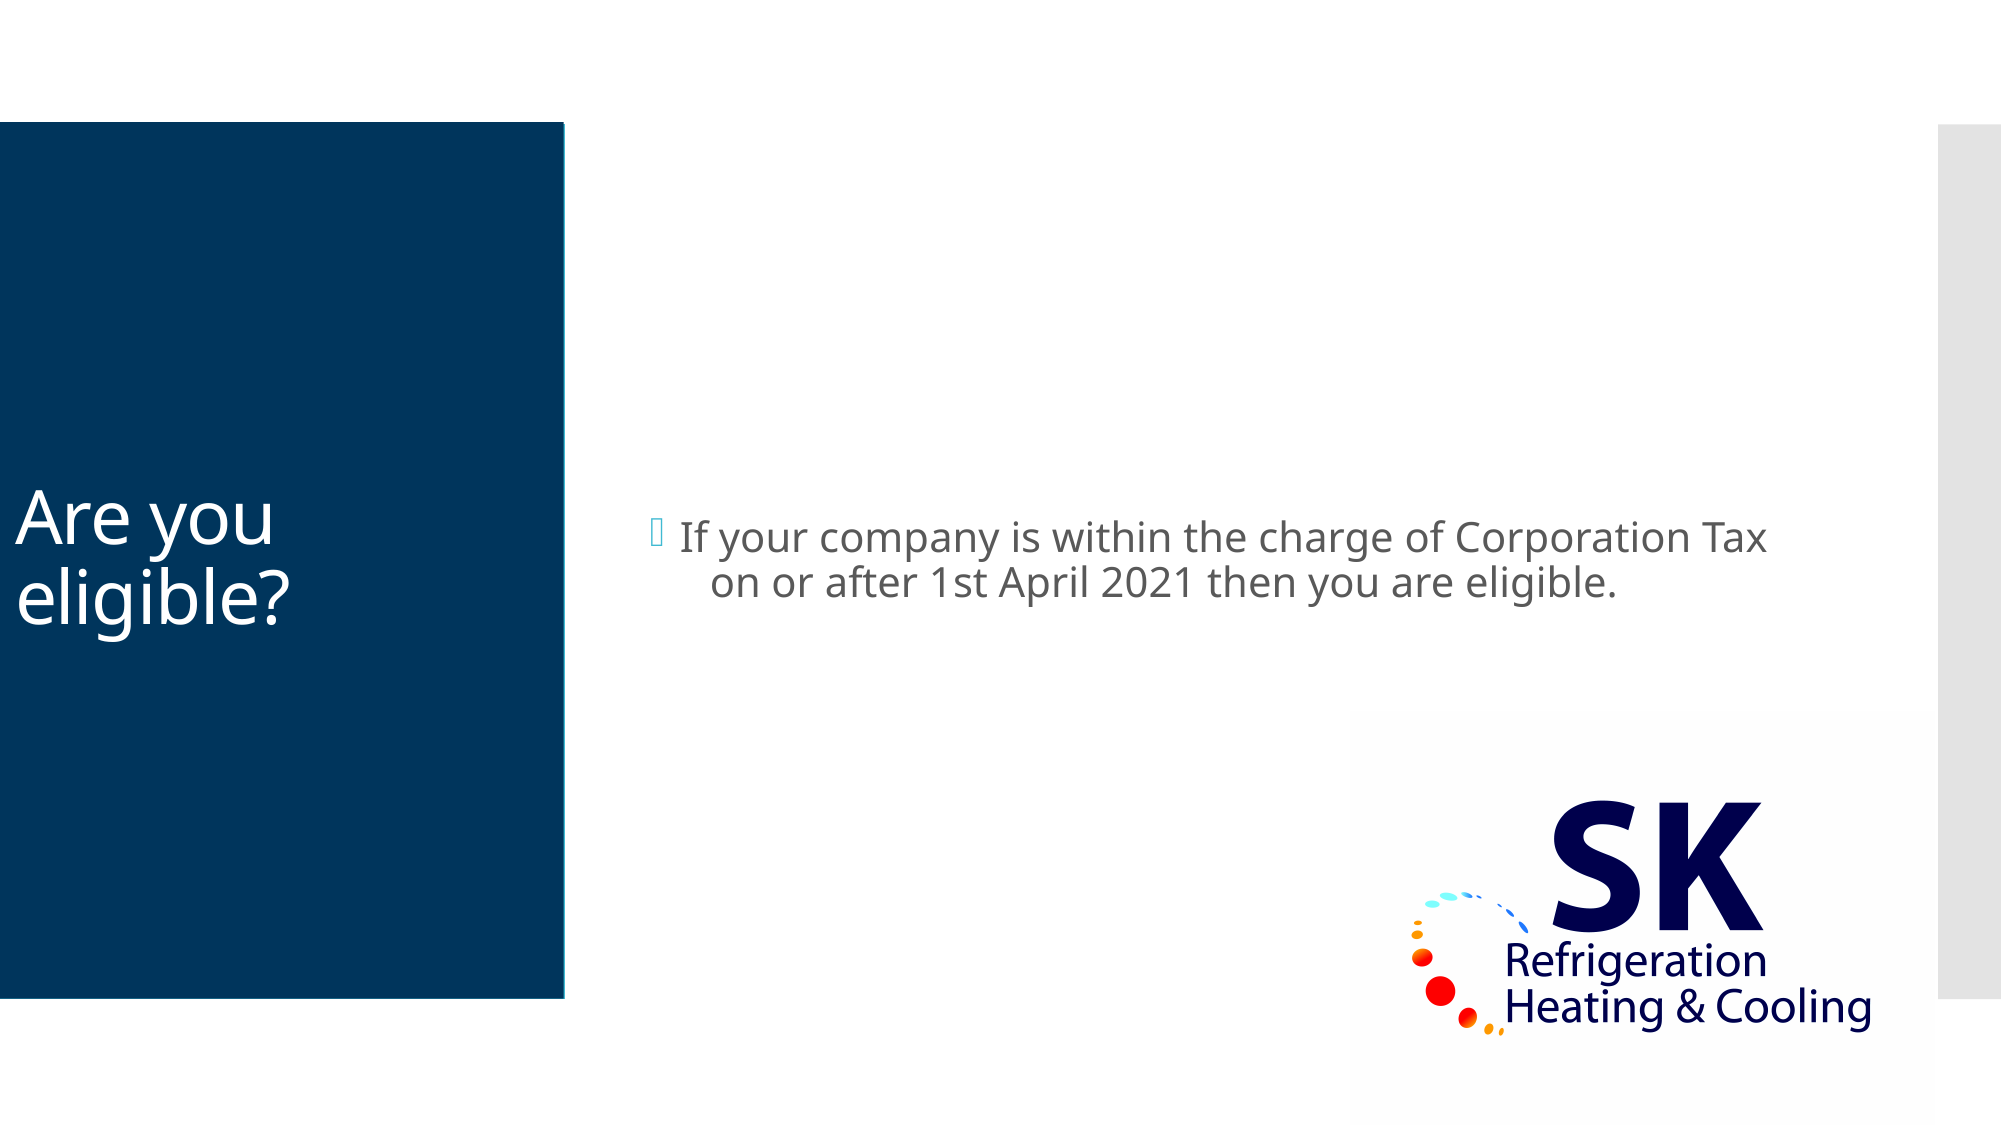

# Are you eligible?
If your company is within the charge of Corporation Tax on or after 1st April 2021 then you are eligible.